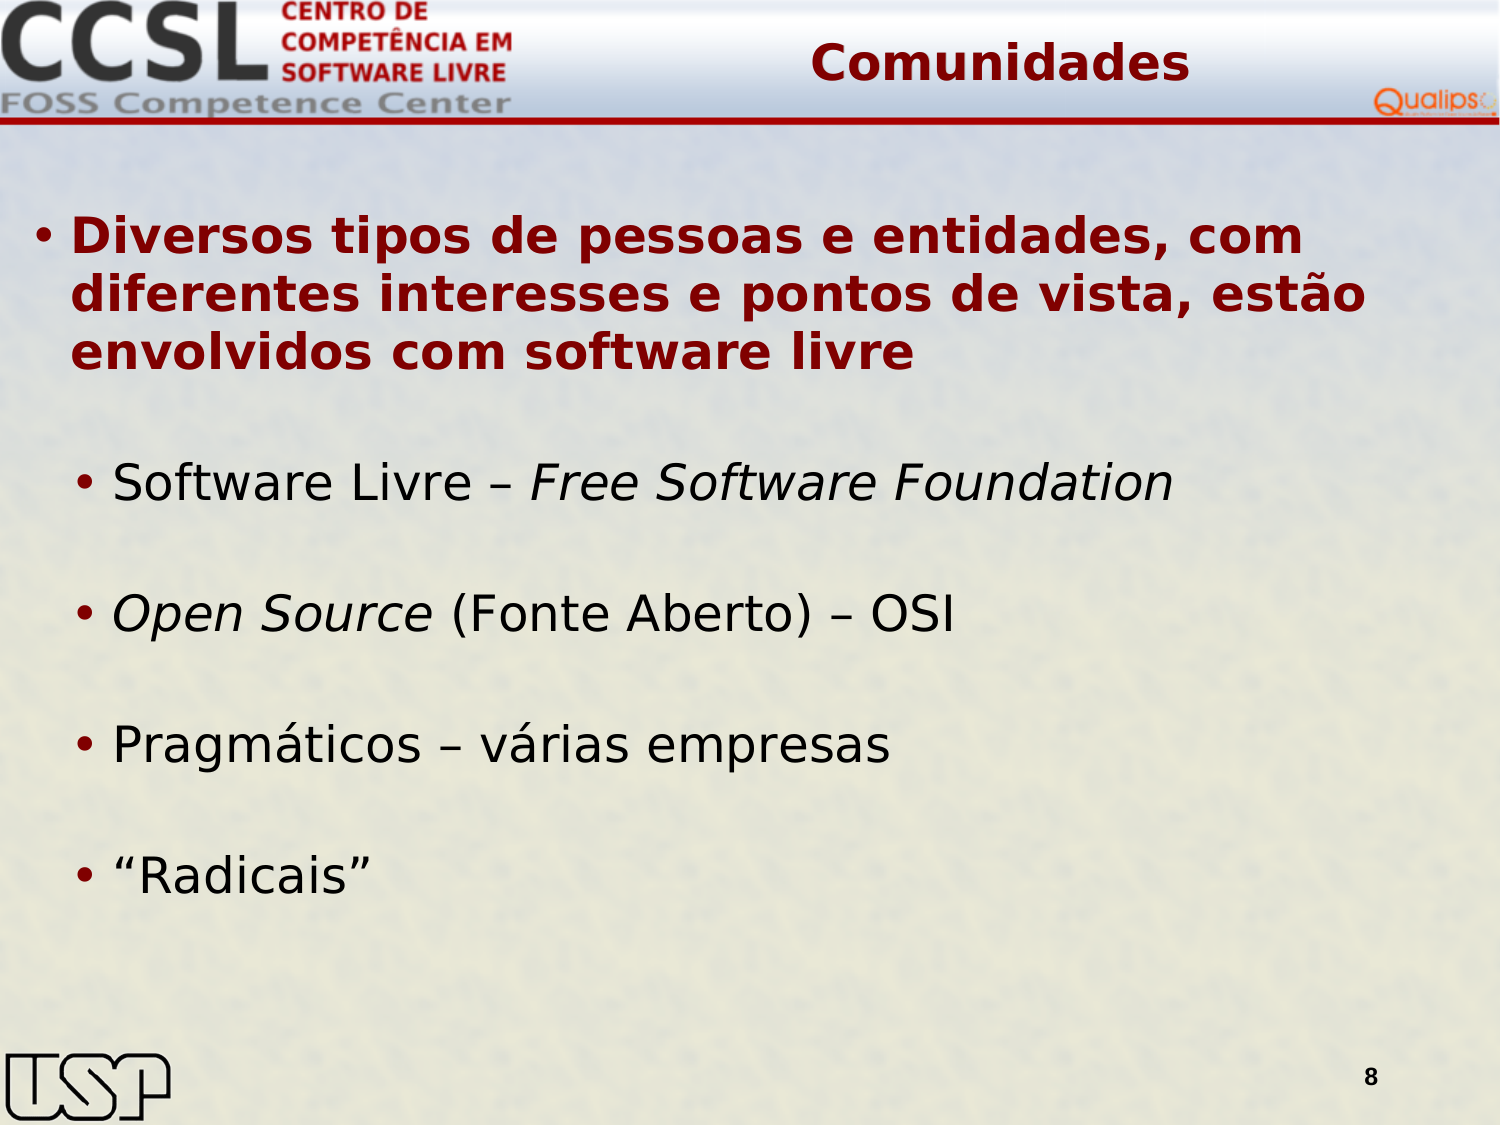

# Comunidades
Diversos tipos de pessoas e entidades, com diferentes interesses e pontos de vista, estão envolvidos com software livre
Software Livre – Free Software Foundation
Open Source (Fonte Aberto) – OSI
Pragmáticos – várias empresas
“Radicais”